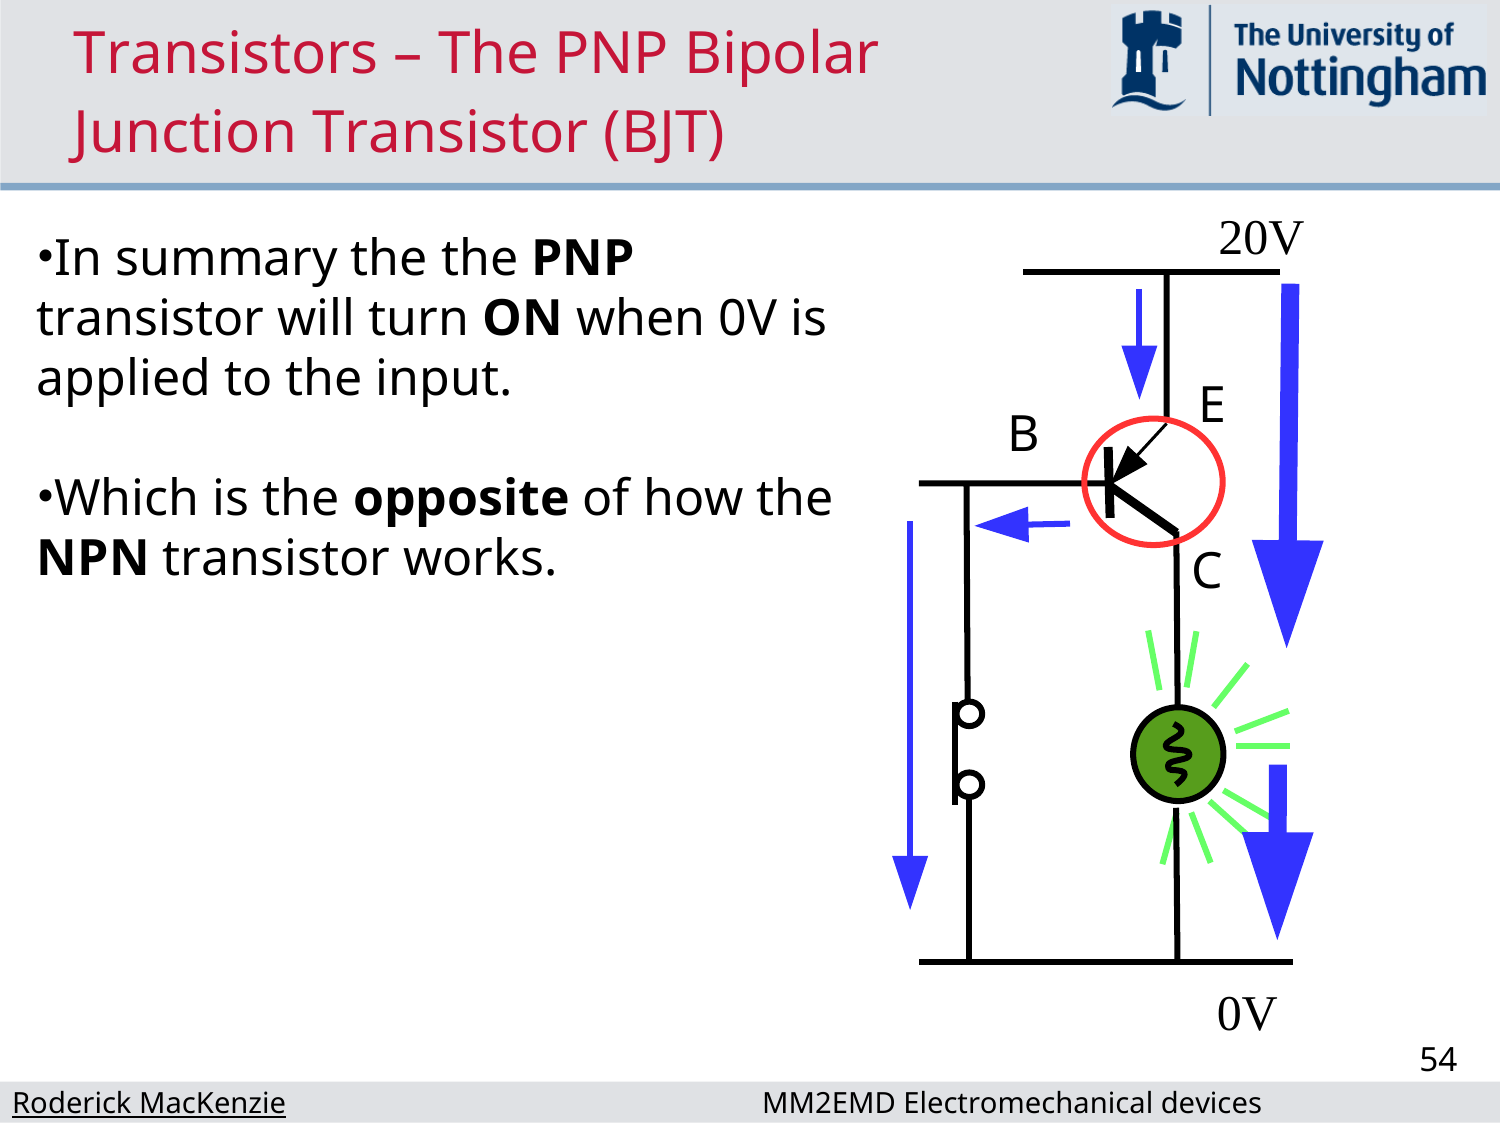

# Transistors – The PNP Bipolar Junction Transistor (BJT)
20V
In summary the the PNP transistor will turn ON when 0V is applied to the input.
Which is the opposite of how the NPN transistor works.
E
B
C
0V